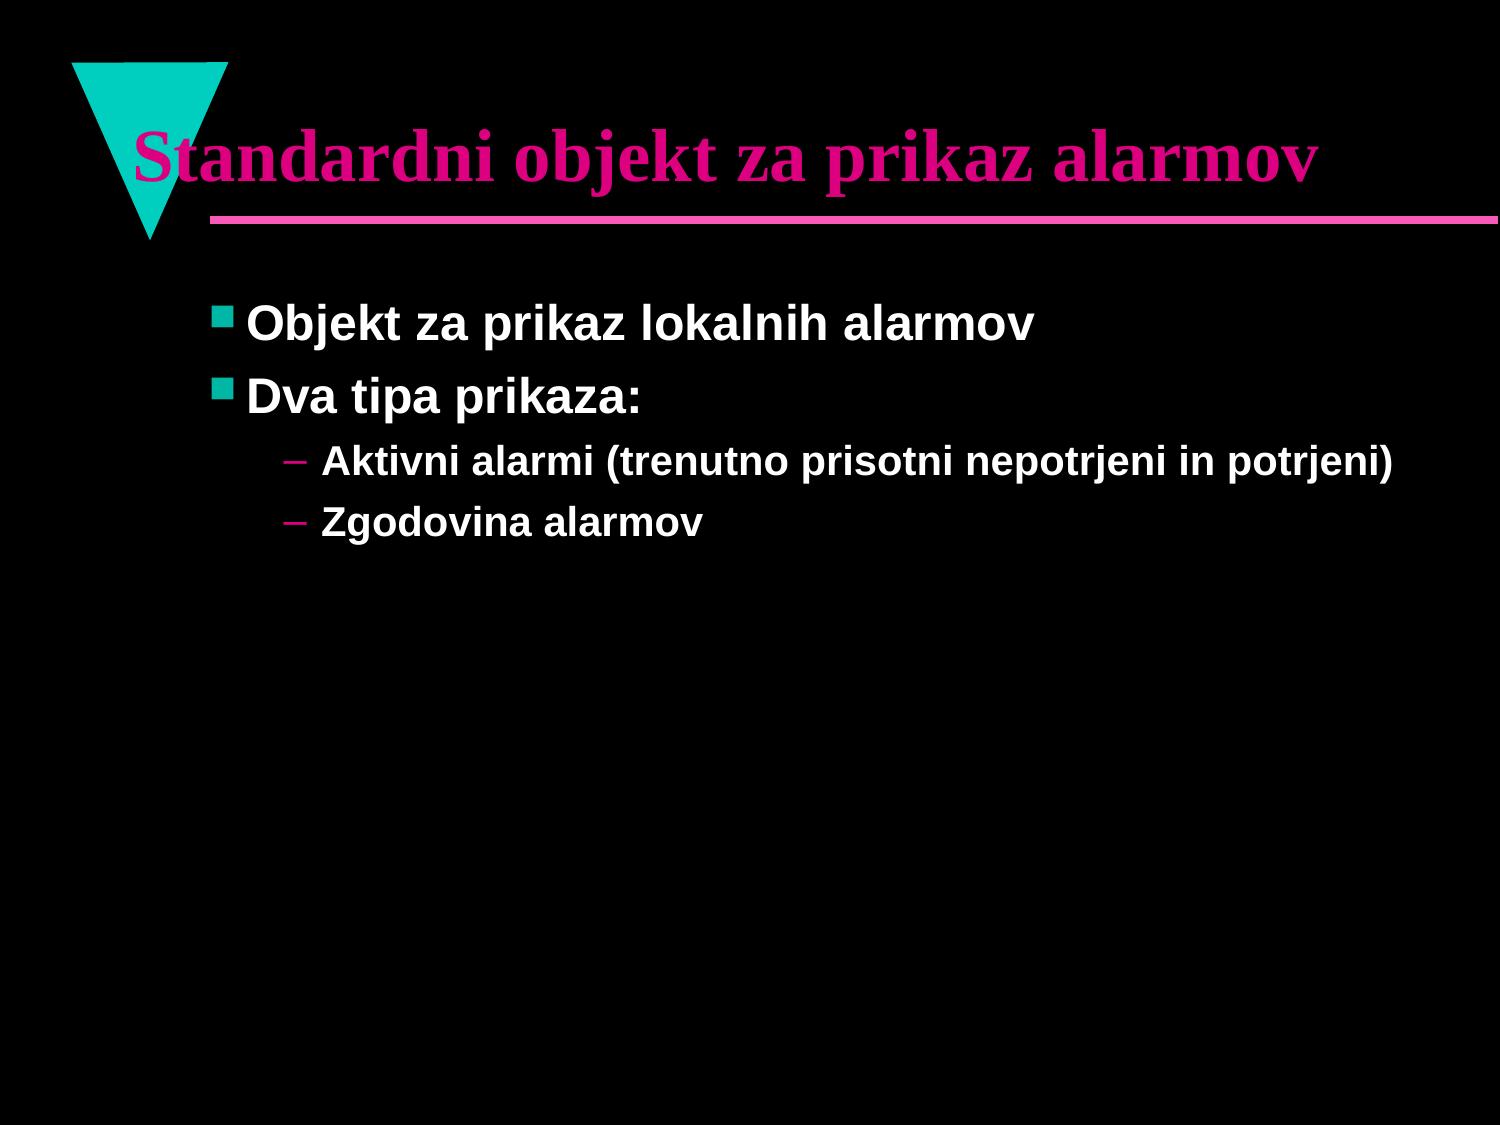

# Standardni objekt za prikaz alarmov
Objekt za prikaz lokalnih alarmov
Dva tipa prikaza:
Aktivni alarmi (trenutno prisotni nepotrjeni in potrjeni)
Zgodovina alarmov
RVP2
Alarmi in Dogodki
24